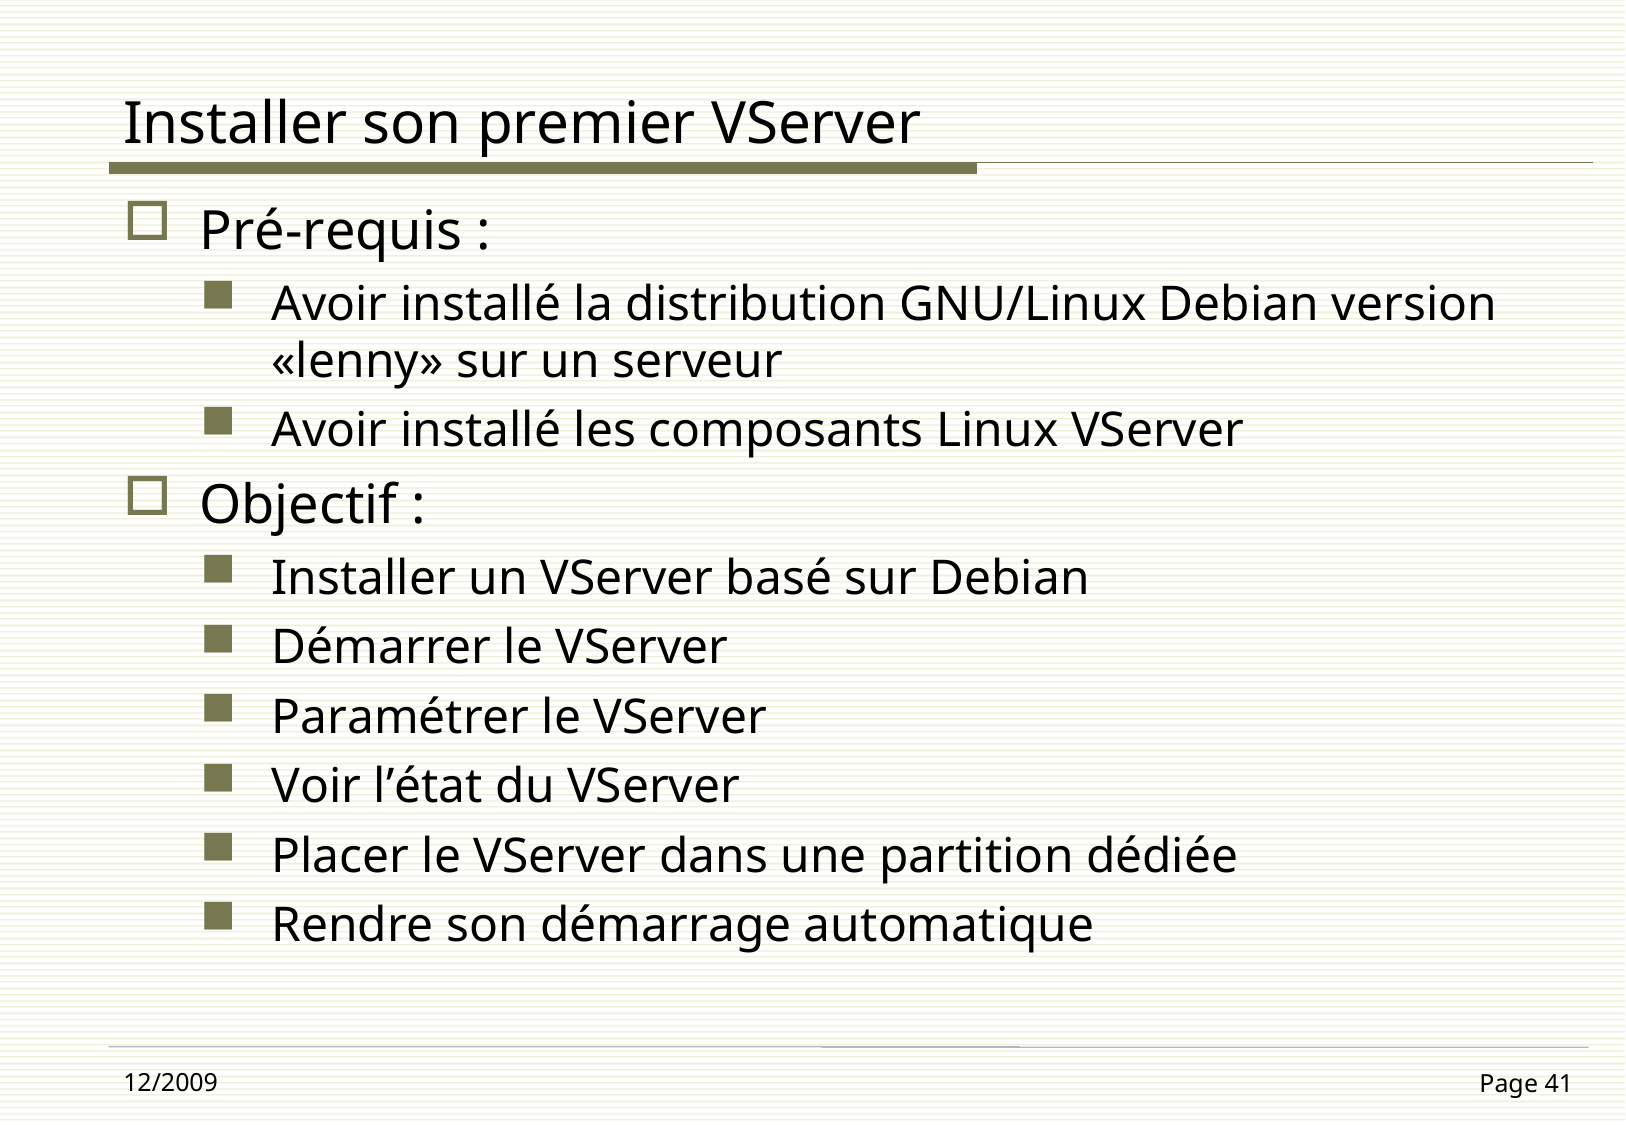

# Installer son premier VServer
Pré-requis :
Avoir installé la distribution GNU/Linux Debian version «lenny» sur un serveur
Avoir installé les composants Linux VServer
Objectif :
Installer un VServer basé sur Debian
Démarrer le VServer
Paramétrer le VServer
Voir l’état du VServer
Placer le VServer dans une partition dédiée
Rendre son démarrage automatique
41